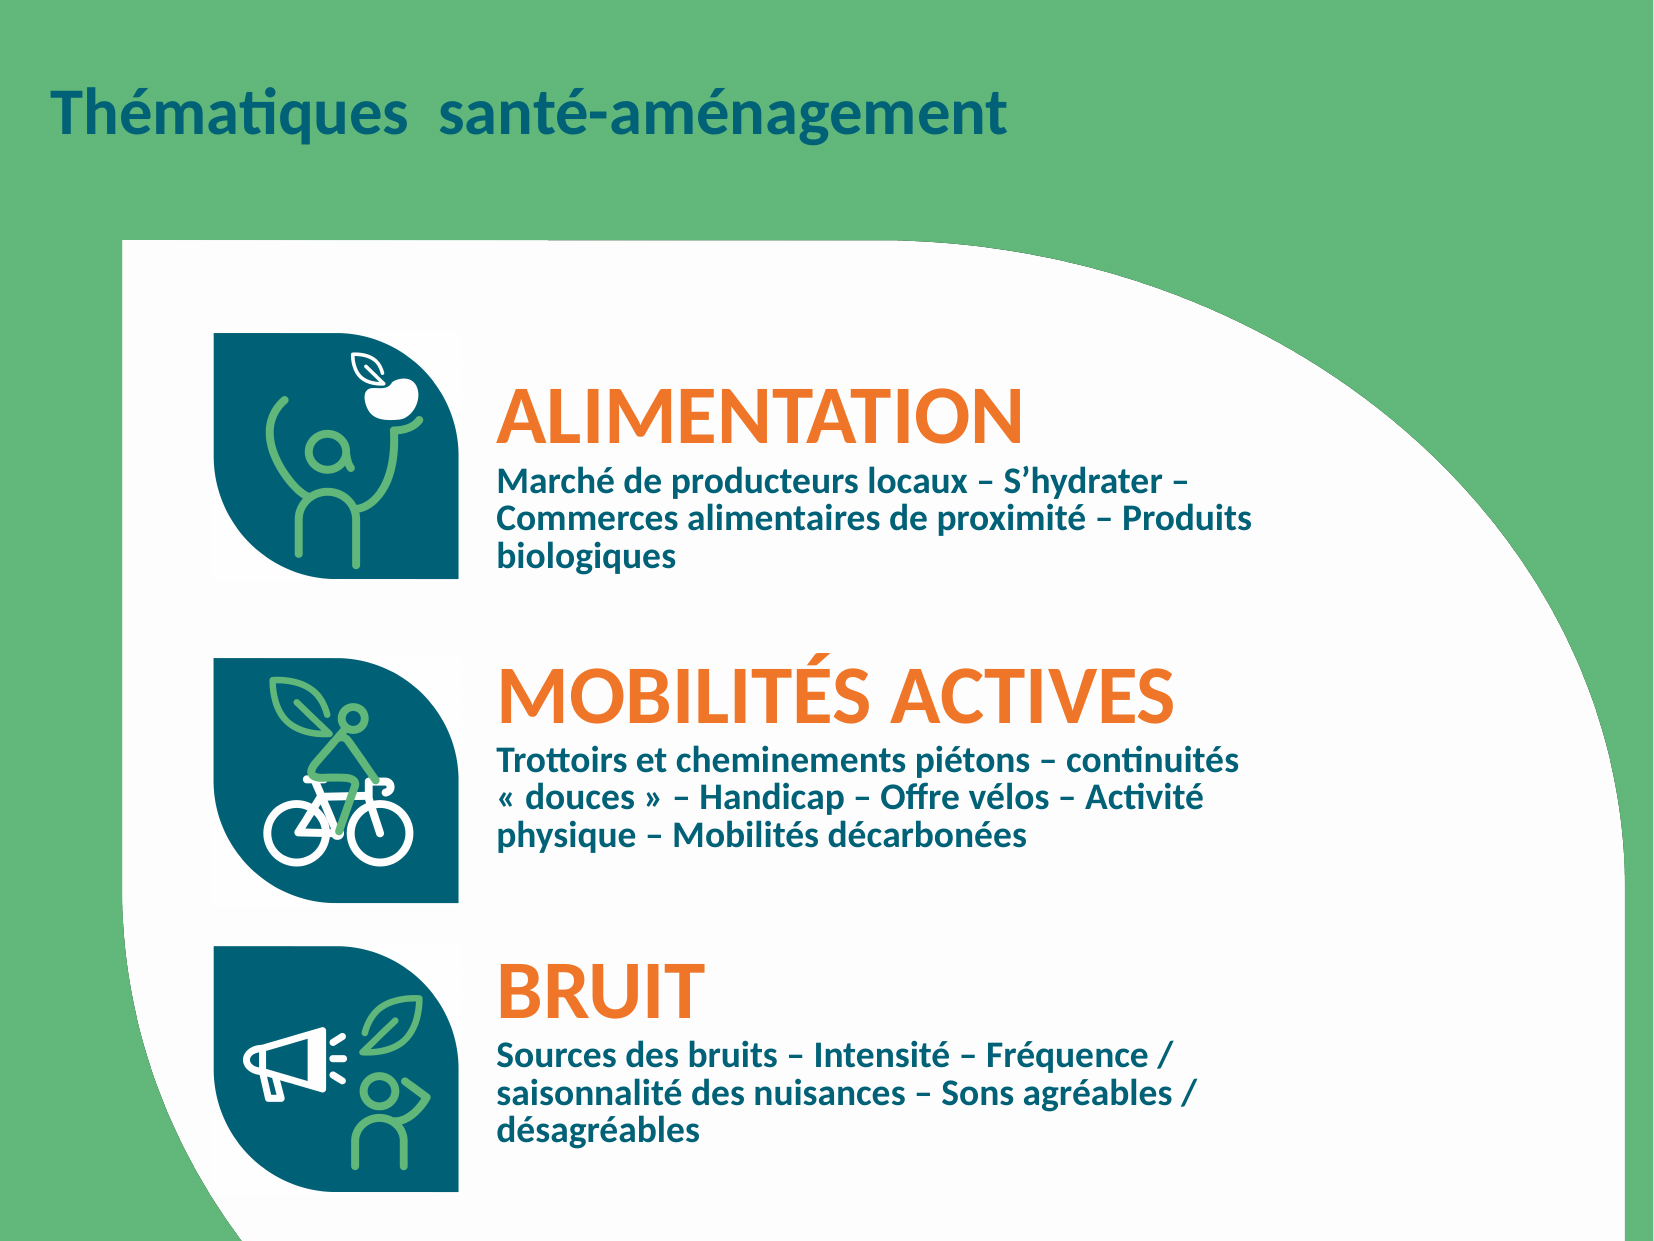

# Thématiques santé-aménagement
ALIMENTATION
Marché de producteurs locaux – S’hydrater – Commerces alimentaires de proximité – Produits biologiques
MOBILITÉS ACTIVES
Trottoirs et cheminements piétons – continuités « douces » – Handicap – Offre vélos – Activité physique – Mobilités décarbonées
BRUIT
Sources des bruits – Intensité – Fréquence / saisonnalité des nuisances – Sons agréables / désagréables